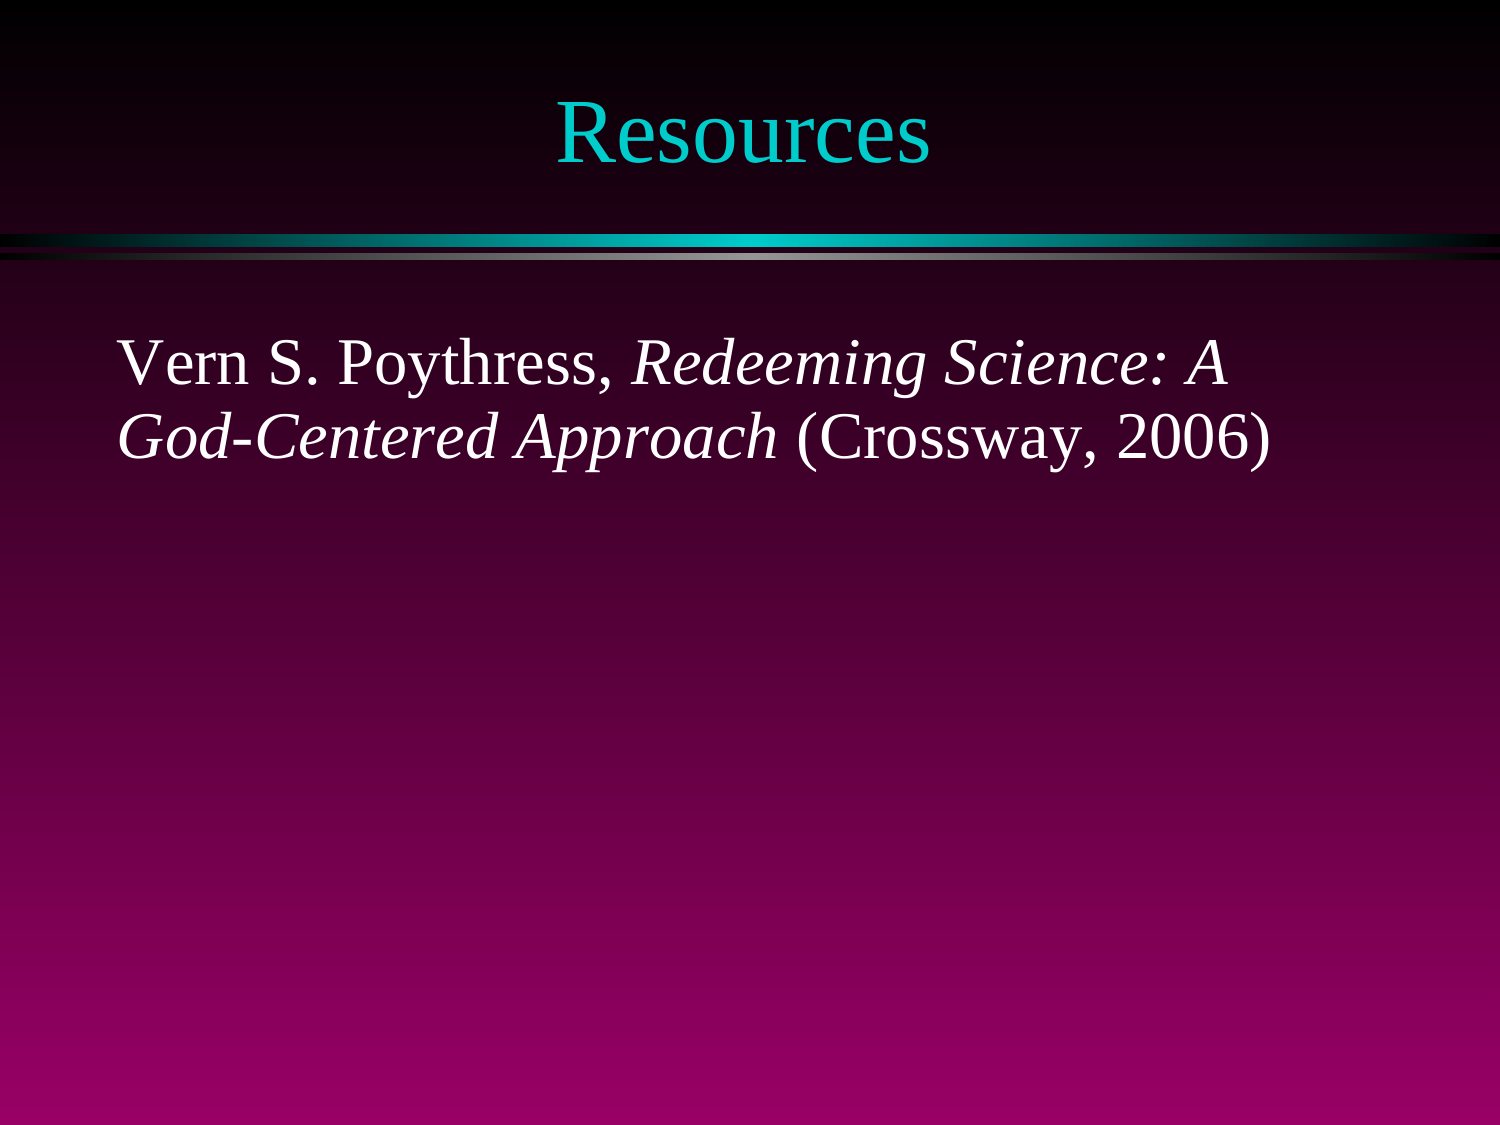

# Resources
Vern S. Poythress, Redeeming Science: A God-Centered Approach (Crossway, 2006)